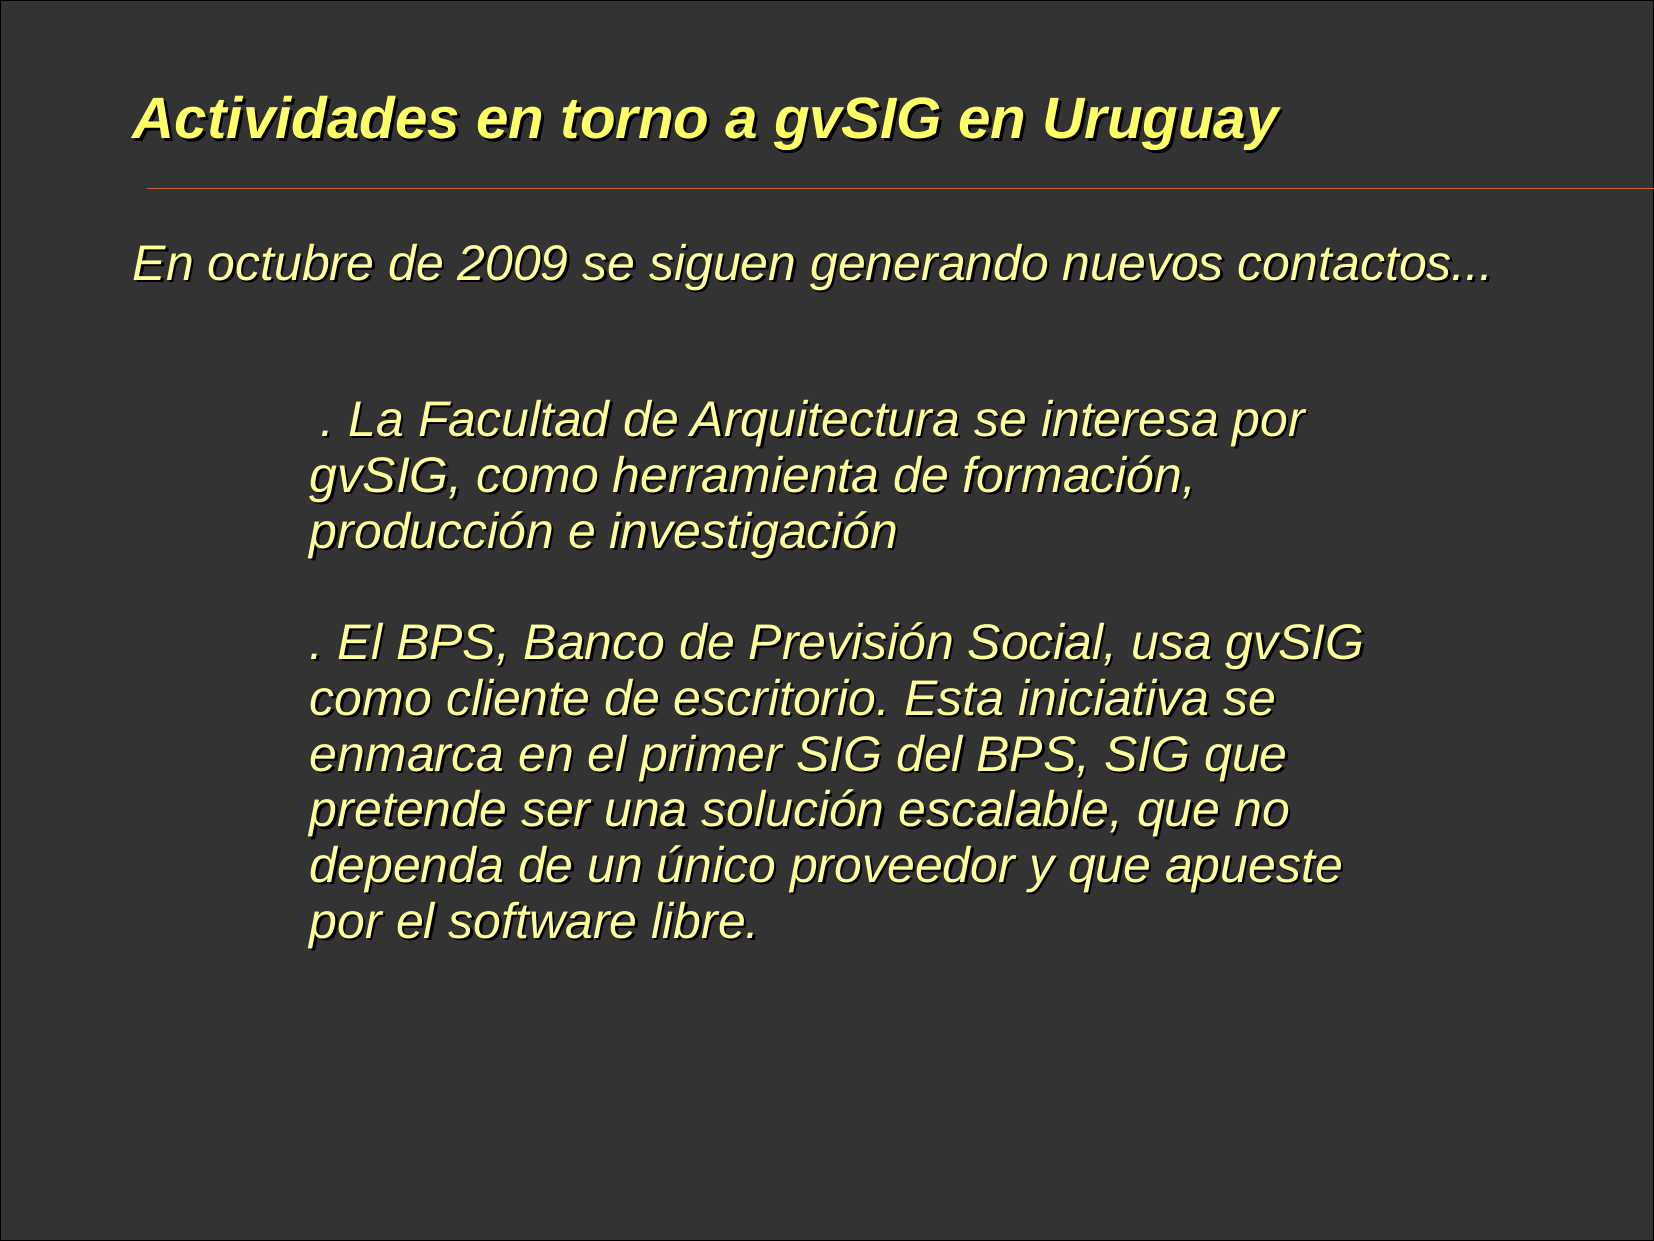

Actividades en torno a gvSIG en Uruguay
En octubre de 2009 se siguen generando nuevos contactos...
 . La Facultad de Arquitectura se interesa por gvSIG, como herramienta de formación, producción e investigación
. El BPS, Banco de Previsión Social, usa gvSIG como cliente de escritorio. Esta iniciativa se enmarca en el primer SIG del BPS, SIG que pretende ser una solución escalable, que no dependa de un único proveedor y que apueste por el software libre.